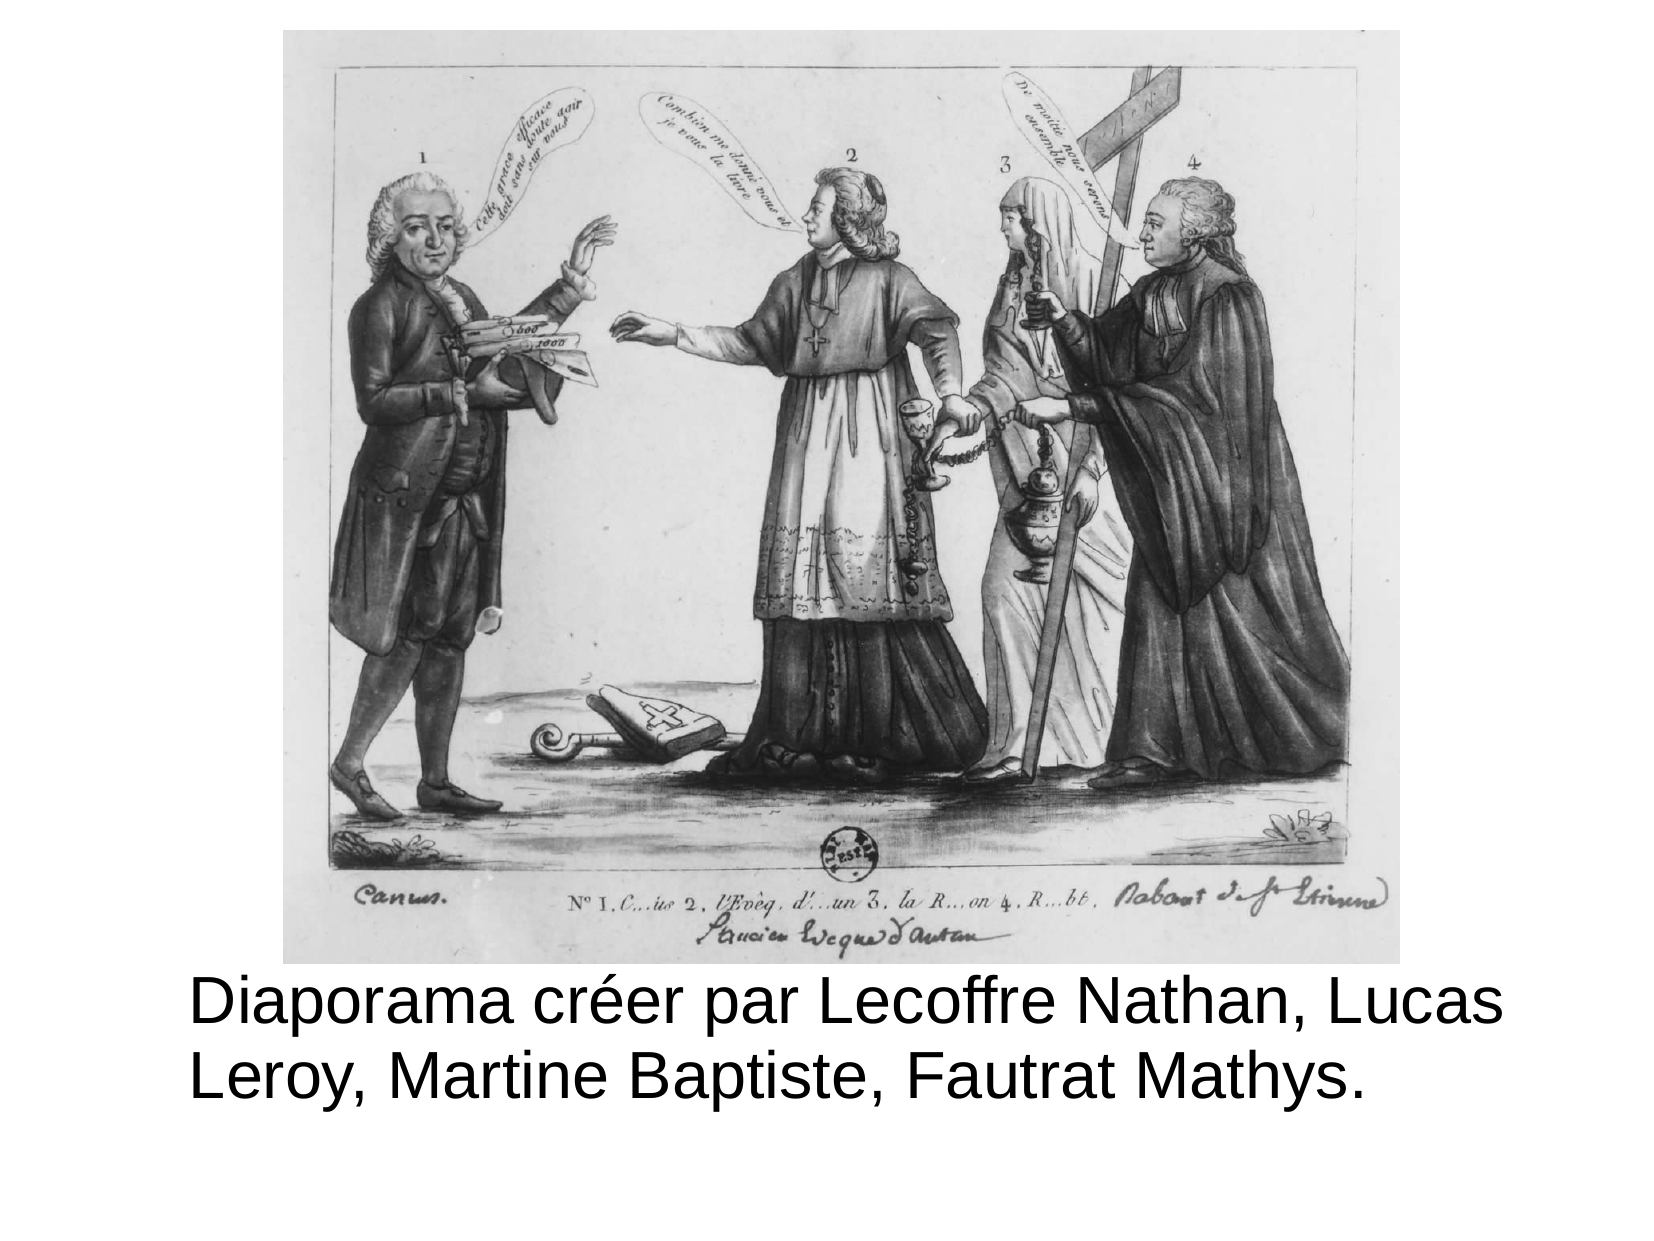

# Diaporama créer par Lecoffre Nathan, Lucas Leroy, Martine Baptiste, Fautrat Mathys.